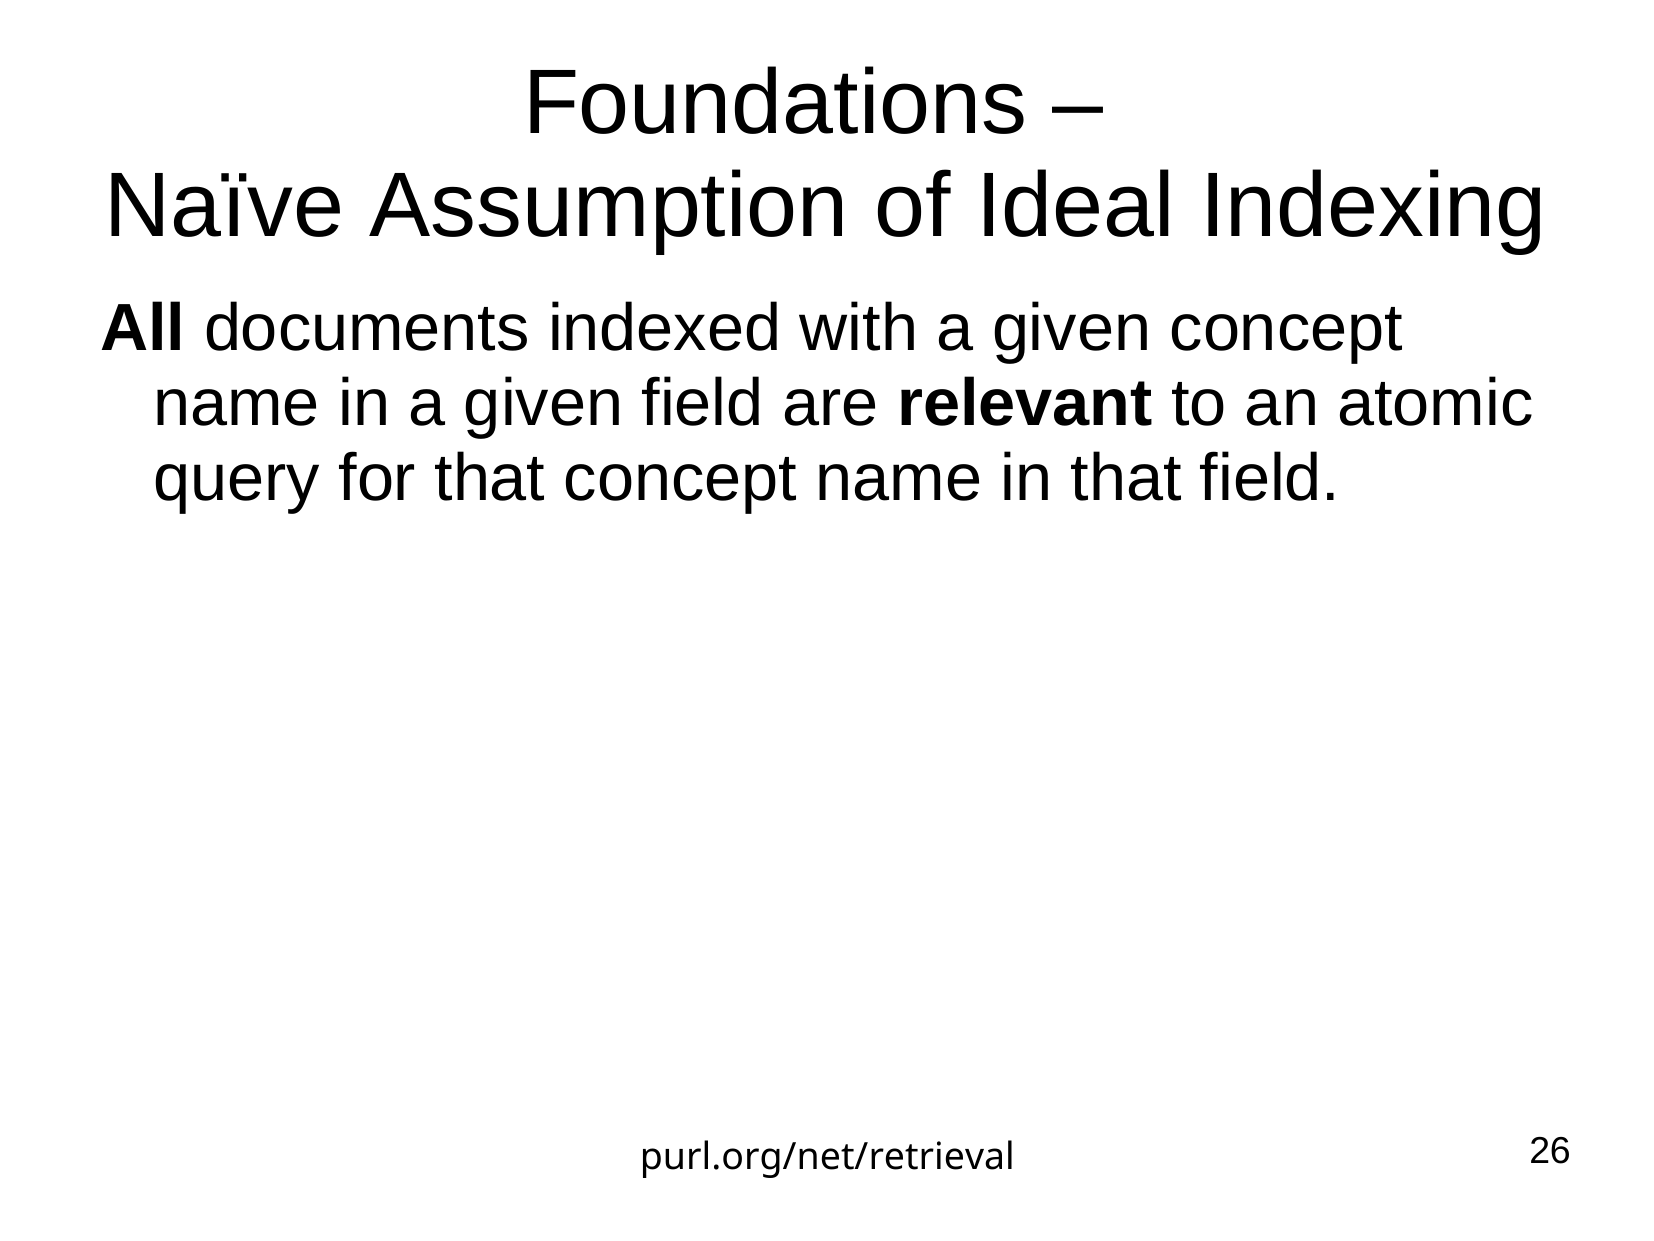

# Foundations – Naïve Assumption of Ideal Indexing
All documents indexed with a given concept name in a given field are relevant to an atomic query for that concept name in that field.
purl.org/net/retrieval
26